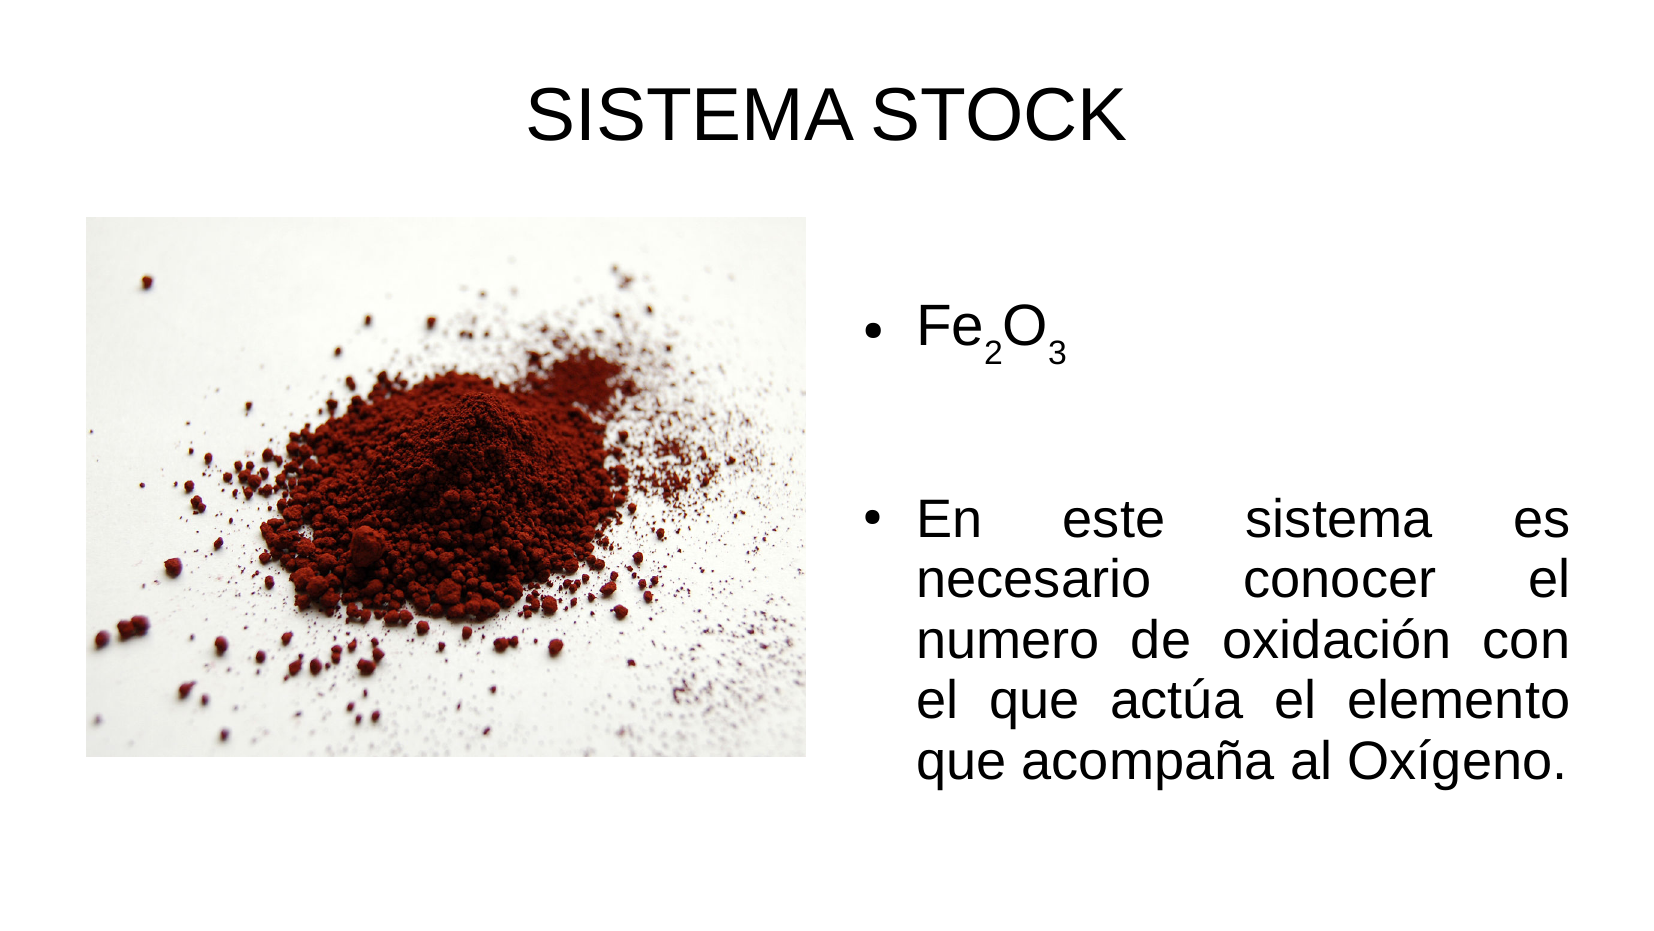

# SISTEMA STOCK
Fe2O3
En este sistema es necesario conocer el numero de oxidación con el que actúa el elemento que acompaña al Oxígeno.